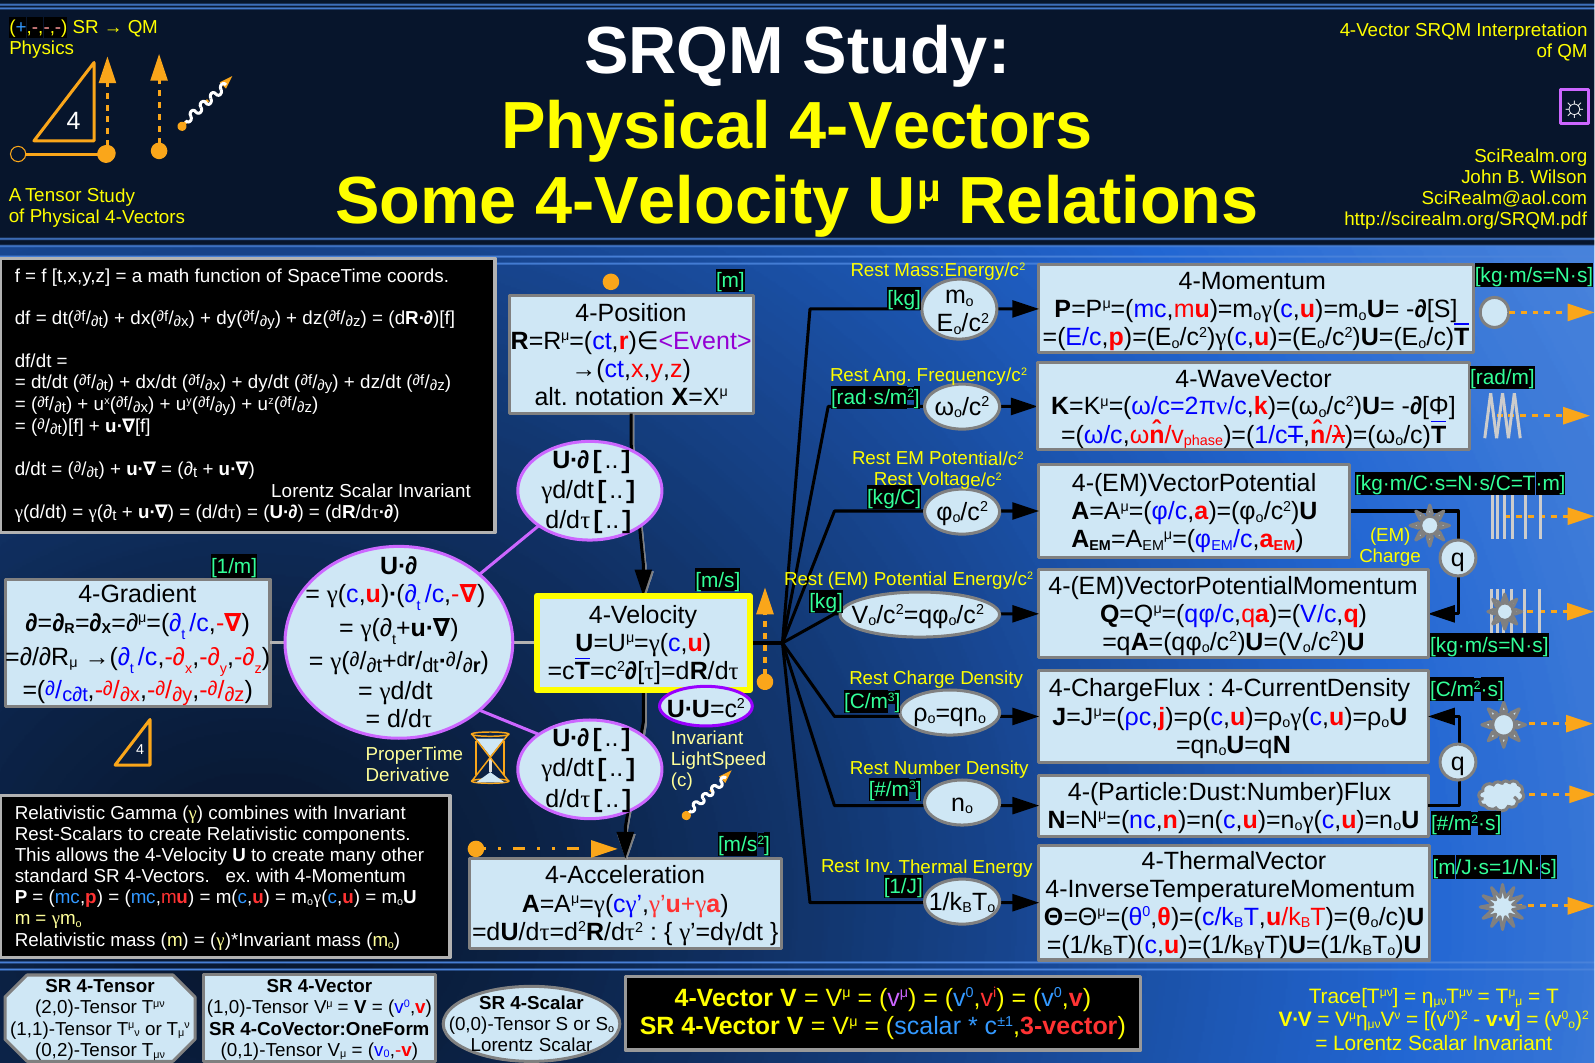

(+,-,-,-) SR → QM
Physics
A Tensor Study
of Physical 4-Vectors
4-Vector SRQM Interpretation
of QM
SciRealm.org
John B. Wilson
SciRealm@aol.com
http://scirealm.org/SRQM.pdf
# SRQM Study: Physical 4-Vectors Some 4-Velocity Uμ Relations
4
☼
Rest Mass:Energy/c2
[kg·m/s=N·s]
f = f [t,x,y,z] = a math function of SpaceTime coords.
df = dt(∂f/∂t) + dx(∂f/∂x) + dy(∂f/∂y) + dz(∂f/∂z) = (dR∙∂)[f]
df/dt =
= dt/dt (∂f/∂t) + dx/dt (∂f/∂x) + dy/dt (∂f/∂y) + dz/dt (∂f/∂z)
= (∂f/∂t) + ux(∂f/∂x) + uy(∂f/∂y) + uz(∂f/∂z)
= (∂/∂t)[f] + u∙∇[f]
d/dt = (∂/∂t) + u∙∇ = (∂t + u∙∇)
			 Lorentz Scalar Invariant
γ(d/dt) = γ(∂t + u∙∇) = (d/dτ) = (U∙∂) = (dR/dτ∙∂)
[m]
4-Momentum
P=Pμ=(mc,mu)=moγ(c,u)=moU= -∂[S]
=(E/c,p)=(Eo/c2)γ(c,u)=(Eo/c2)U=(Eo/c)T
mo
 Eo/c2
[kg]
4-Position
R=Rμ=(ct,r)∈<Event>
→(ct,x,y,z)
alt. notation X=Xμ
Rest Ang. Frequency/c2
[rad/m]
4-WaveVector
K=Kμ=(ω/c=2πν/c,k)=(ωo/c2)U= -∂[Φ]
=(ω/c,ωn̂/vphase)=(1/cT,n̂/λ)=(ωo/c)T
[rad·s/m2]
ωo/c2
Rest EM Potential/c2
Rest Voltage/c2
 U∙∂[..]
 γd/dt[..]
d/dτ[..]
4-(EM)VectorPotential
A=Aμ=(φ/c,a)=(φo/c2)U
AEM=AEMμ=(φEM/c,aEM)
[kg·m/C·s=N·s/C=T·m]
[kg/C]
φo/c2
(EM)
Charge
q
U∙∂
= γ(c,u)∙(∂t /c,-∇)
= γ(∂t+u∙∇)
= γ(∂/∂t+dr/dt∙∂/∂r)
= γd/dt
= d/dτ
[1/m]
[m/s]
Rest (EM) Potential Energy/c2
4-(EM)VectorPotentialMomentum
Q=Qμ=(qφ/c,qa)=(V/c,q)
=qA=(qφo/c2)U=(Vo/c2)U
4-Gradient
∂=∂R=∂X=∂μ=(∂t /c,-∇)
=∂/∂Rμ →(∂t /c,-∂x,-∂y,-∂z)
=(∂/c∂t,-∂/∂x,-∂/∂y,-∂/∂z)
[kg]
Vo/c2=qφo/c2
4-Velocity
U=Uμ=γ(c,u)
=cT=c2∂[τ]=dR/dτ
[kg·m/s=N·s]
Rest Charge Density
4-ChargeFlux : 4-CurrentDensity
J=Jμ=(ρc,j)=ρ(c,u)=ρoγ(c,u)=ρoU
=qnoU=qN
[C/m2·s]
[C/m3]
U∙U=c2
ρo=qno
 4
 U∙∂[..]
 γd/dt[..]
d/dτ[..]
Invariant
LightSpeed
(c)
ProperTime
Derivative
q
Rest Number Density
[#/m3]
4-(Particle:Dust:Number)Flux
N=Nμ=(nc,n)=n(c,u)=noγ(c,u)=noU
no
Relativistic Gamma (γ) combines with Invariant Rest-Scalars to create Relativistic components. This allows the 4-Velocity U to create many other standard SR 4-Vectors. ex. with 4-Momentum
P = (mc,p) = (mc,mu) = m(c,u) = moγ(c,u) = moU
m = γmo
Relativistic mass (m) = (γ)*Invariant mass (mo)
[#/m2·s]
[m/s2]
4-ThermalVector
4-InverseTemperatureMomentum
Θ=Θμ=(θ0,θ)=(c/kBT,u/kBT)=(θo/c)U
=(1/kBT)(c,u)=(1/kBγT)U=(1/kBTo)U
[m/J·s=1/N·s]
Rest Inv. Thermal Energy
4-Acceleration
A=Aμ=γ(cγ’,γ’u+γa)
=dU/dτ=d2R/dτ2 : { γ’=dγ/dt }
[1/J]
1/kBTo
SR 4-Tensor
(2,0)-Tensor Tμν
(1,1)-Tensor Tμν or Tμν
(0,2)-Tensor Tμν
SR 4-Vector
(1,0)-Tensor Vμ = V = (v0,v)
SR 4-CoVector:OneForm
(0,1)-Tensor Vμ = (v0,-v)
4-Vector V = Vμ = (vμ) = (v0,vi) = (v0,v)
SR 4-Vector V = Vμ = (scalar * c±1,3-vector)
Trace[Tμν] = ημνTμν = Tμμ = T
V∙V = VμημνVν = [(v0)2 - v∙v] = (v0o)2
= Lorentz Scalar Invariant
SR 4-Scalar
(0,0)-Tensor S or So
Lorentz Scalar